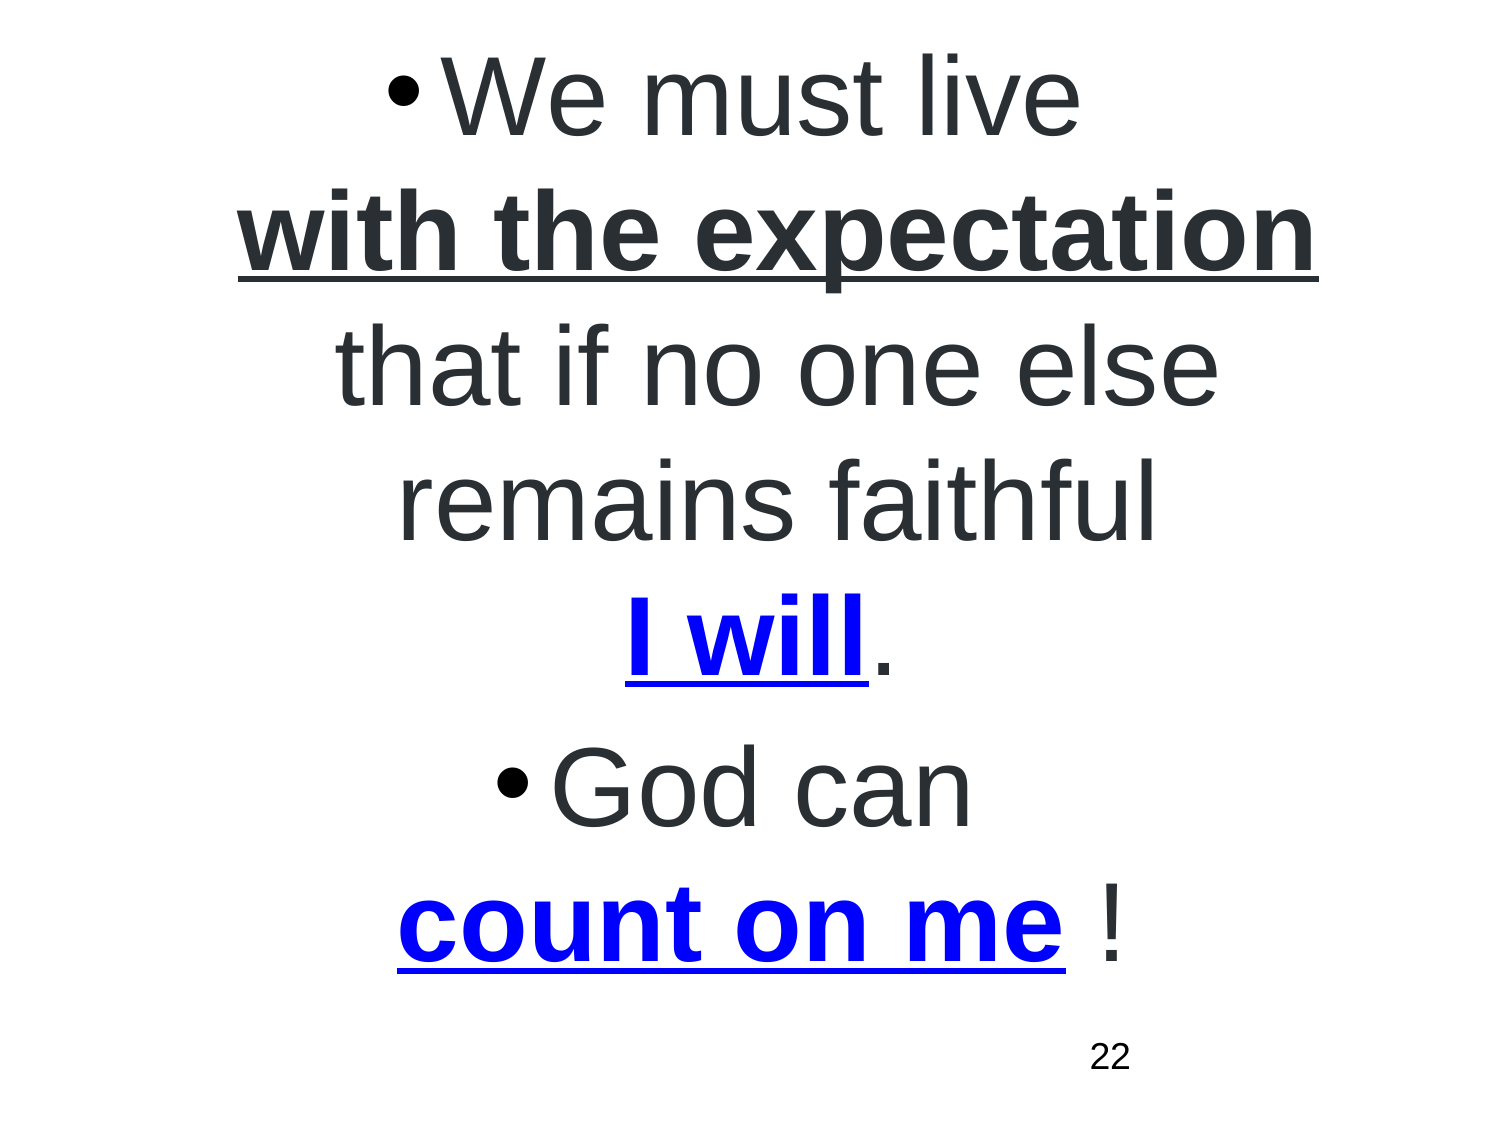

# We must live with the expectation that if no one else remains faithful I will.
God can
count on me !
22